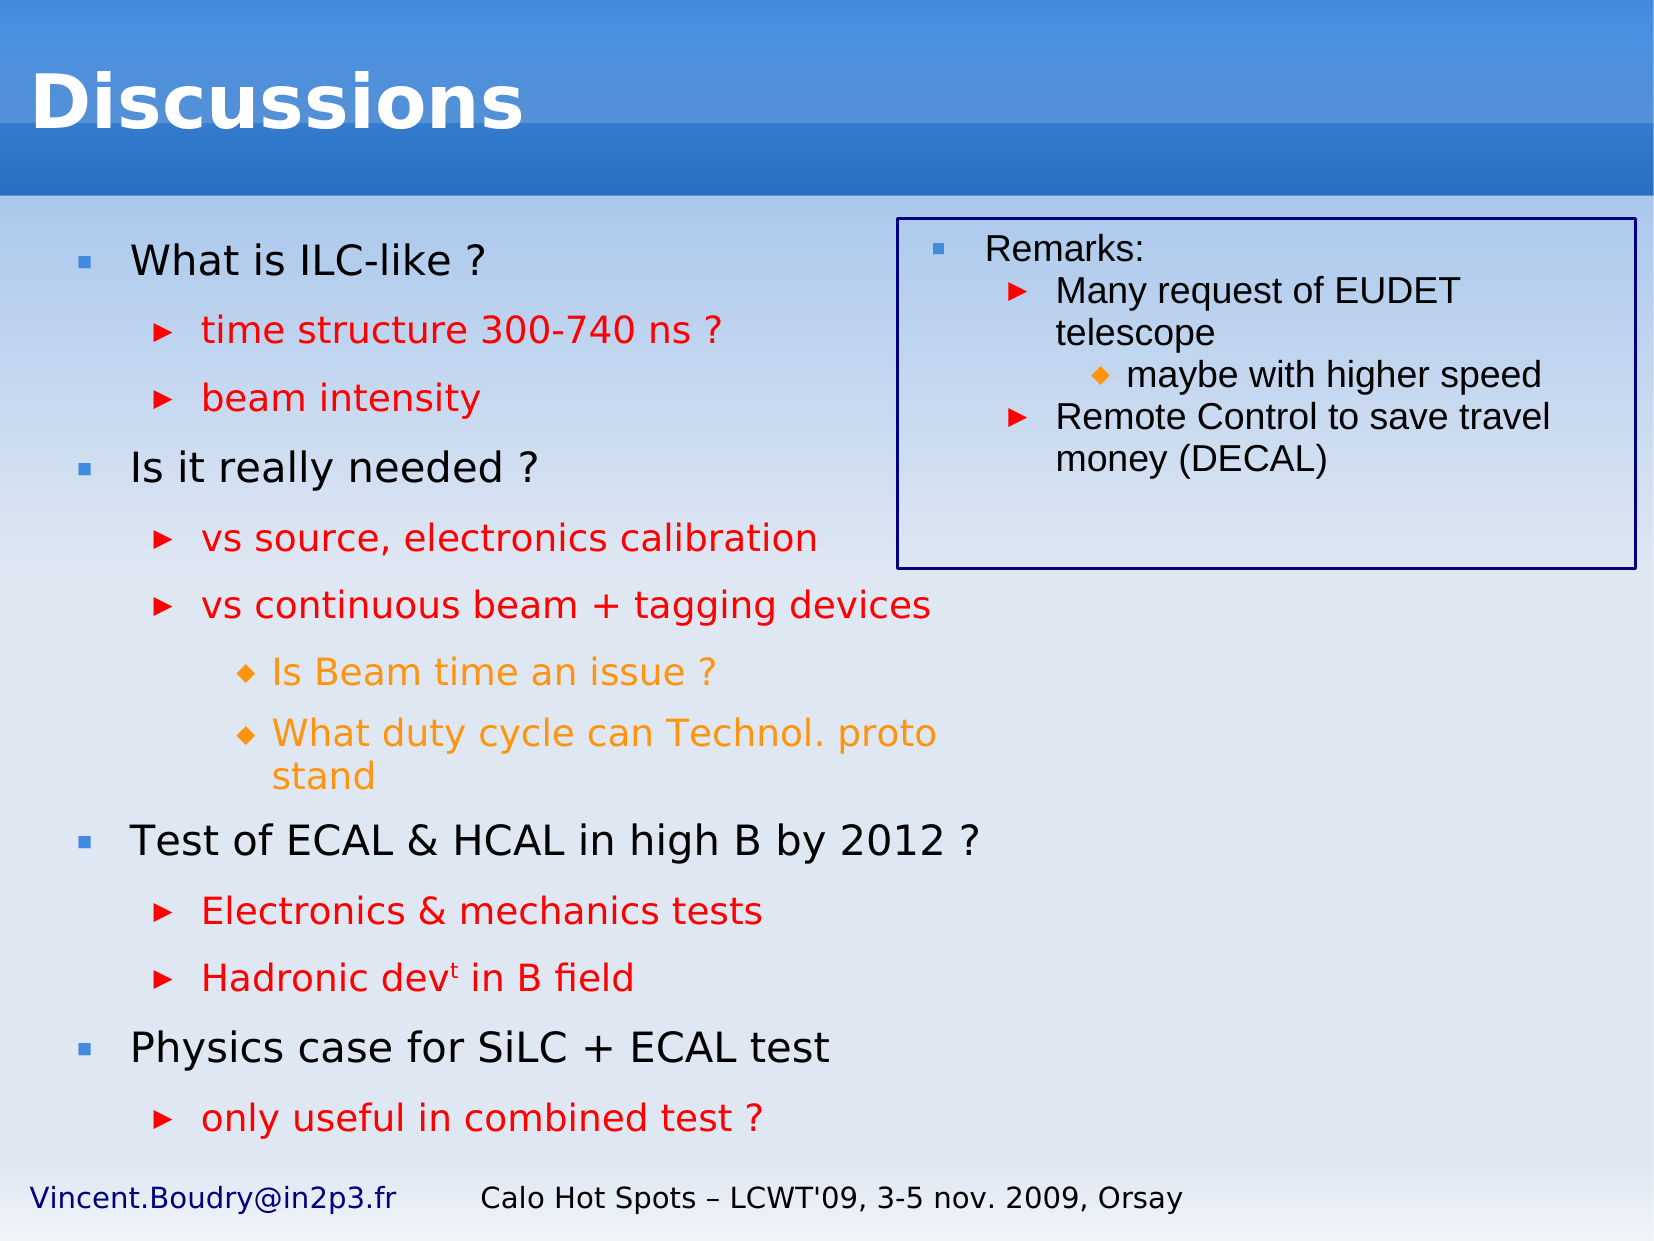

# Discussions
Remarks:
Many request of EUDET telescope
maybe with higher speed
Remote Control to save travel money (DECAL)
What is ILC-like ?
time structure 300-740 ns ?
beam intensity
Is it really needed ?
vs source, electronics calibration
vs continuous beam + tagging devices
Is Beam time an issue ?
What duty cycle can Technol. proto stand
Test of ECAL & HCAL in high B by 2012 ?
Electronics & mechanics tests
Hadronic devt in B field
Physics case for SiLC + ECAL test
only useful in combined test ?
Calo Hot Spots – LCWT'09, 3-5 nov. 2009, Orsay